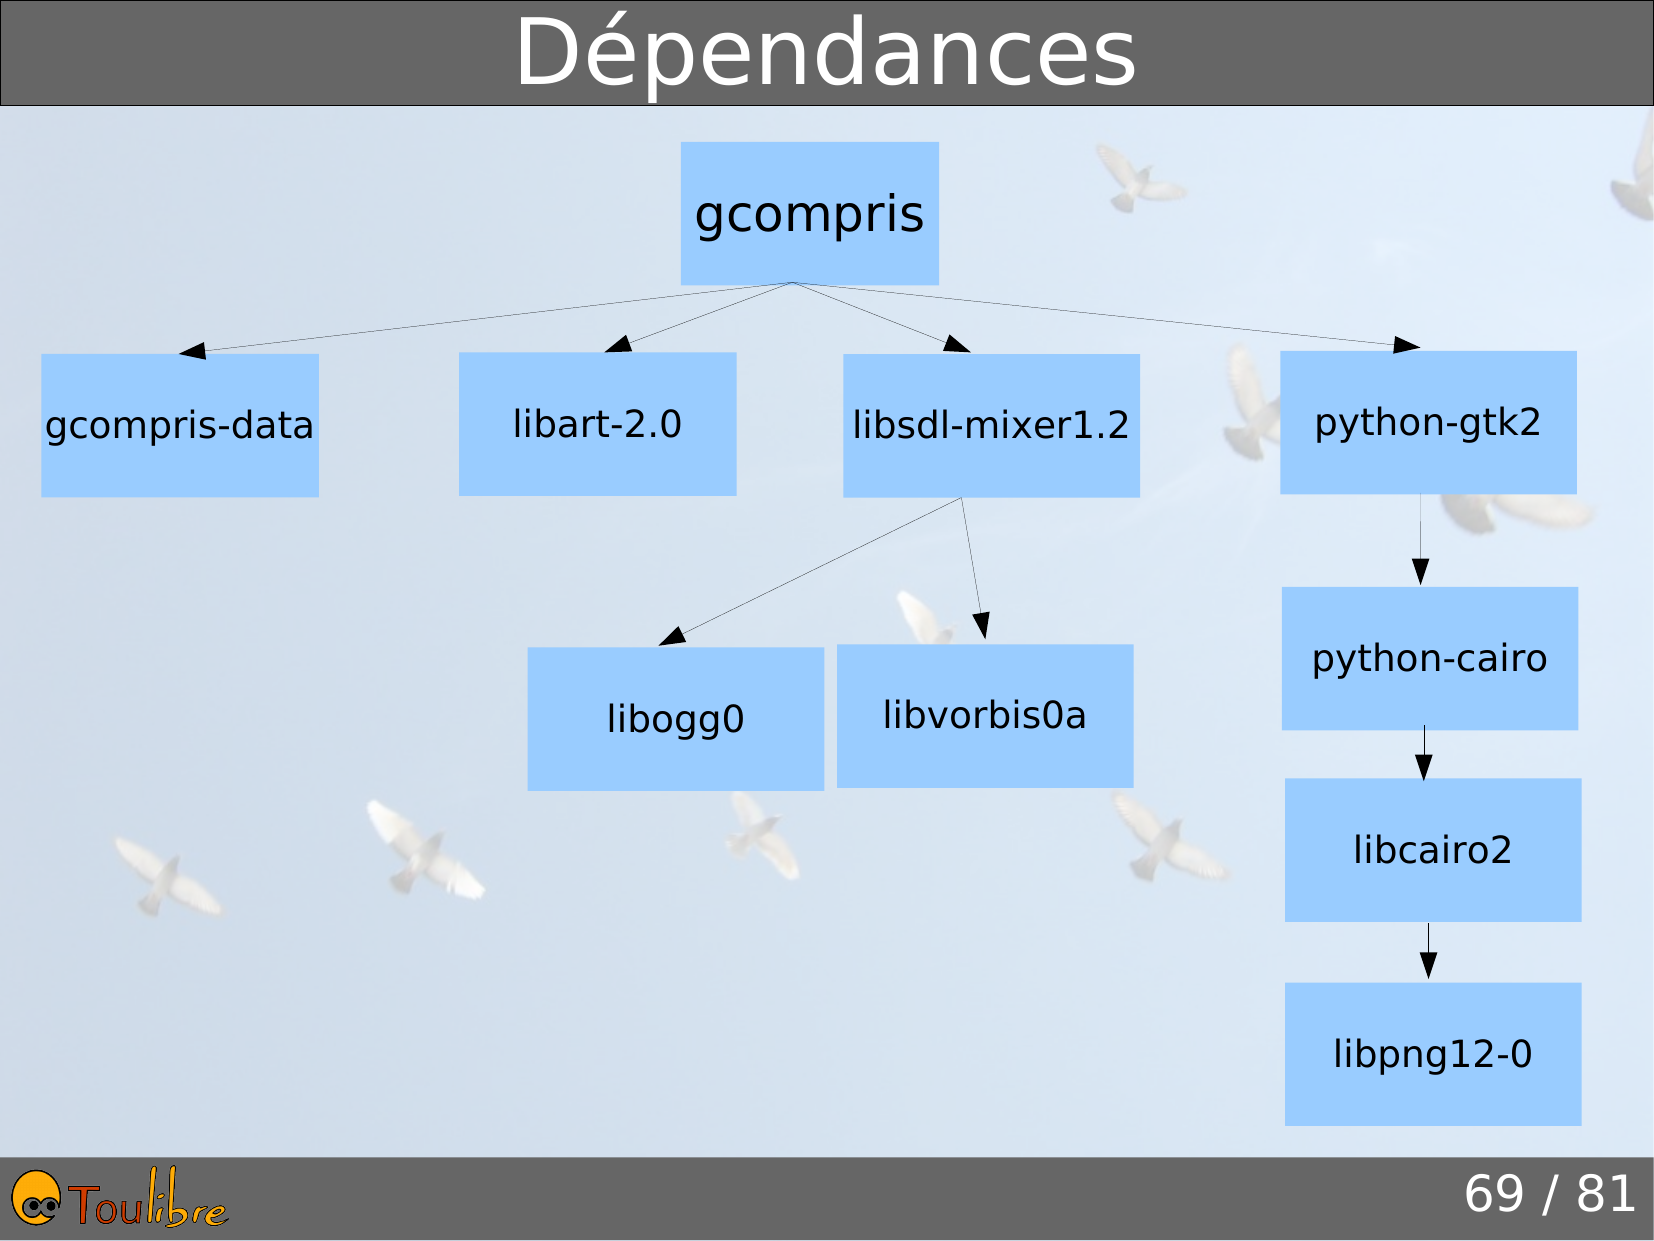

# Dépendances
gcompris
python-gtk2
libart-2.0
gcompris-data
libsdl-mixer1.2
python-cairo
libvorbis0a
libogg0
libcairo2
libpng12-0